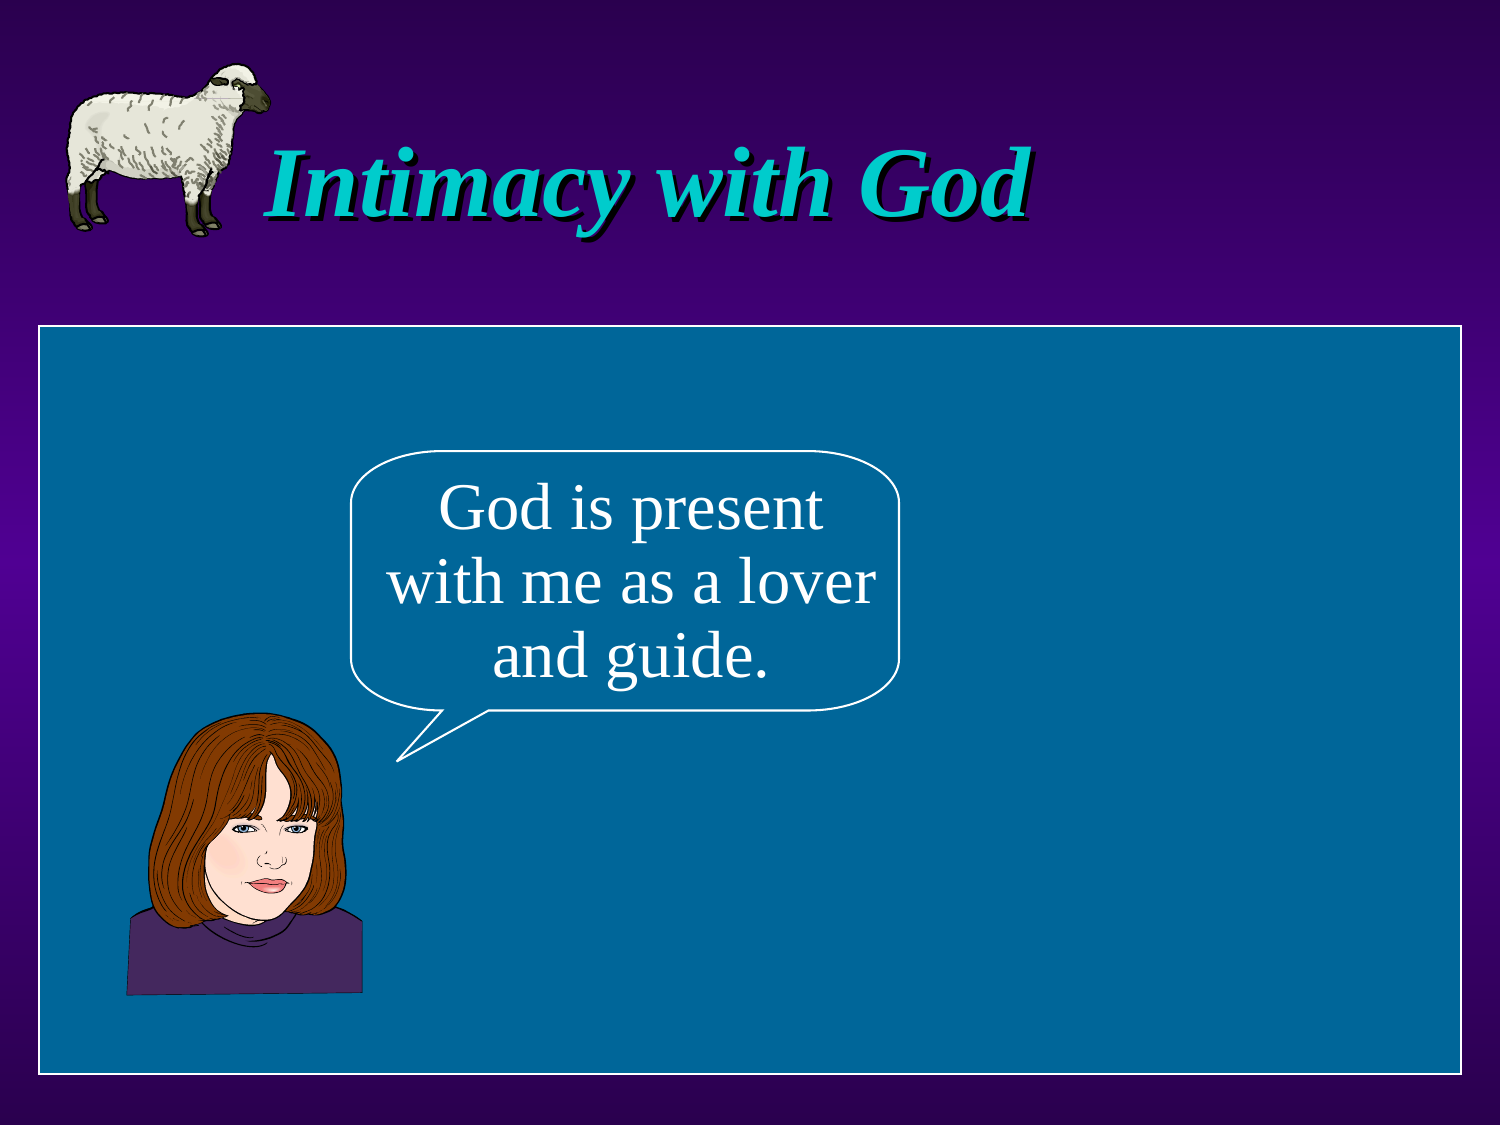

# Intimacy with God
God is present
with me as a lover
and guide.